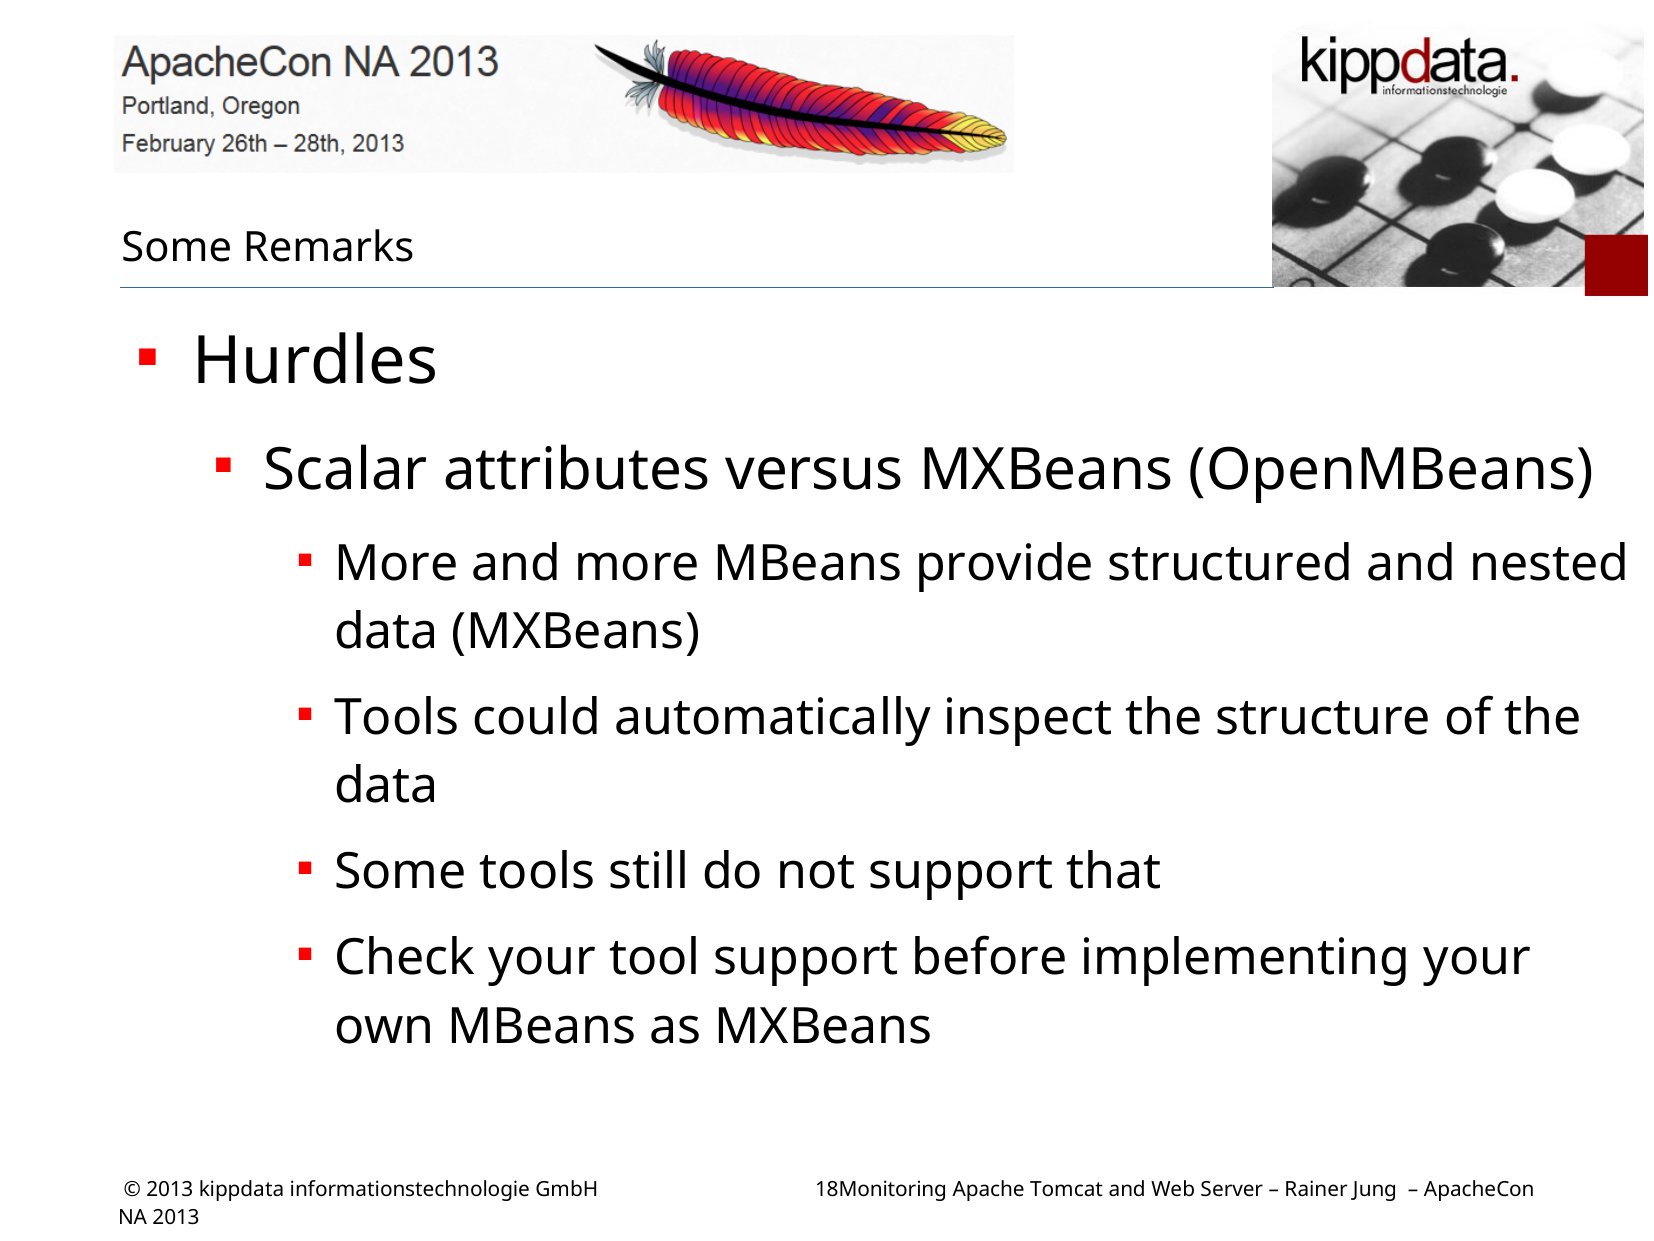

# Some Remarks
Hurdles
Scalar attributes versus MXBeans (OpenMBeans)
More and more MBeans provide structured and nested data (MXBeans)
Tools could automatically inspect the structure of the data
Some tools still do not support that
Check your tool support before implementing your own MBeans as MXBeans